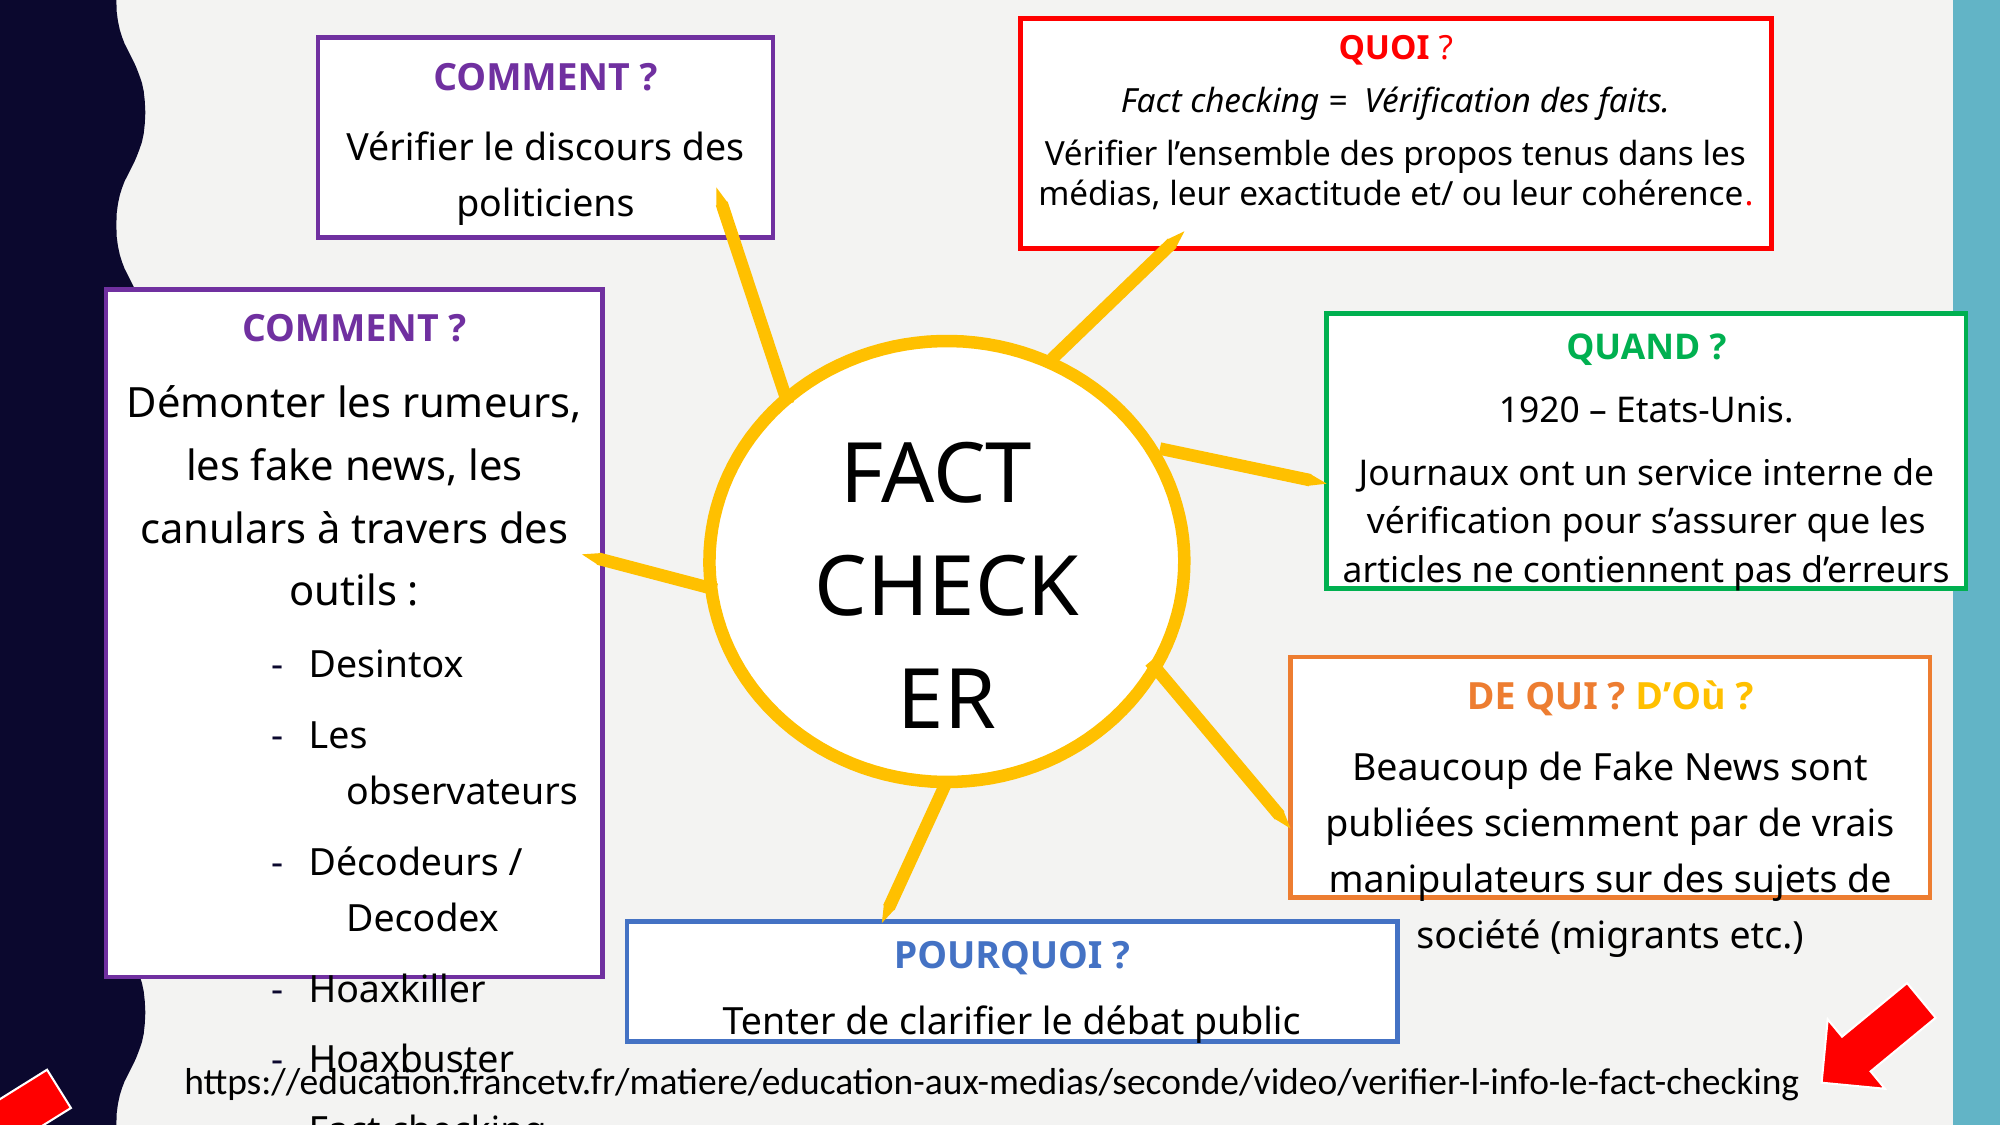

# QUOI ?
Fact checking = Vérification des faits.
Vérifier l’ensemble des propos tenus dans les médias, leur exactitude et/ ou leur cohérence.
COMMENT ?
Vérifier le discours des politiciens
COMMENT ?
Démonter les rumeurs, les fake news, les canulars à travers des outils :
Desintox
Les observateurs
Décodeurs / Decodex
Hoaxkiller
Hoaxbuster
Fact checking de l’AFP
Vrai ou fake
QUAND ?
1920 – Etats-Unis.
Journaux ont un service interne de vérification pour s’assurer que les articles ne contiennent pas d’erreurs
FACT
CHECKER
DE QUI ? D’Où ?
Beaucoup de Fake News sont publiées sciemment par de vrais manipulateurs sur des sujets de société (migrants etc.)
POURQUOI ?
Tenter de clarifier le débat public
https://education.francetv.fr/matiere/education-aux-medias/seconde/video/verifier-l-info-le-fact-checking